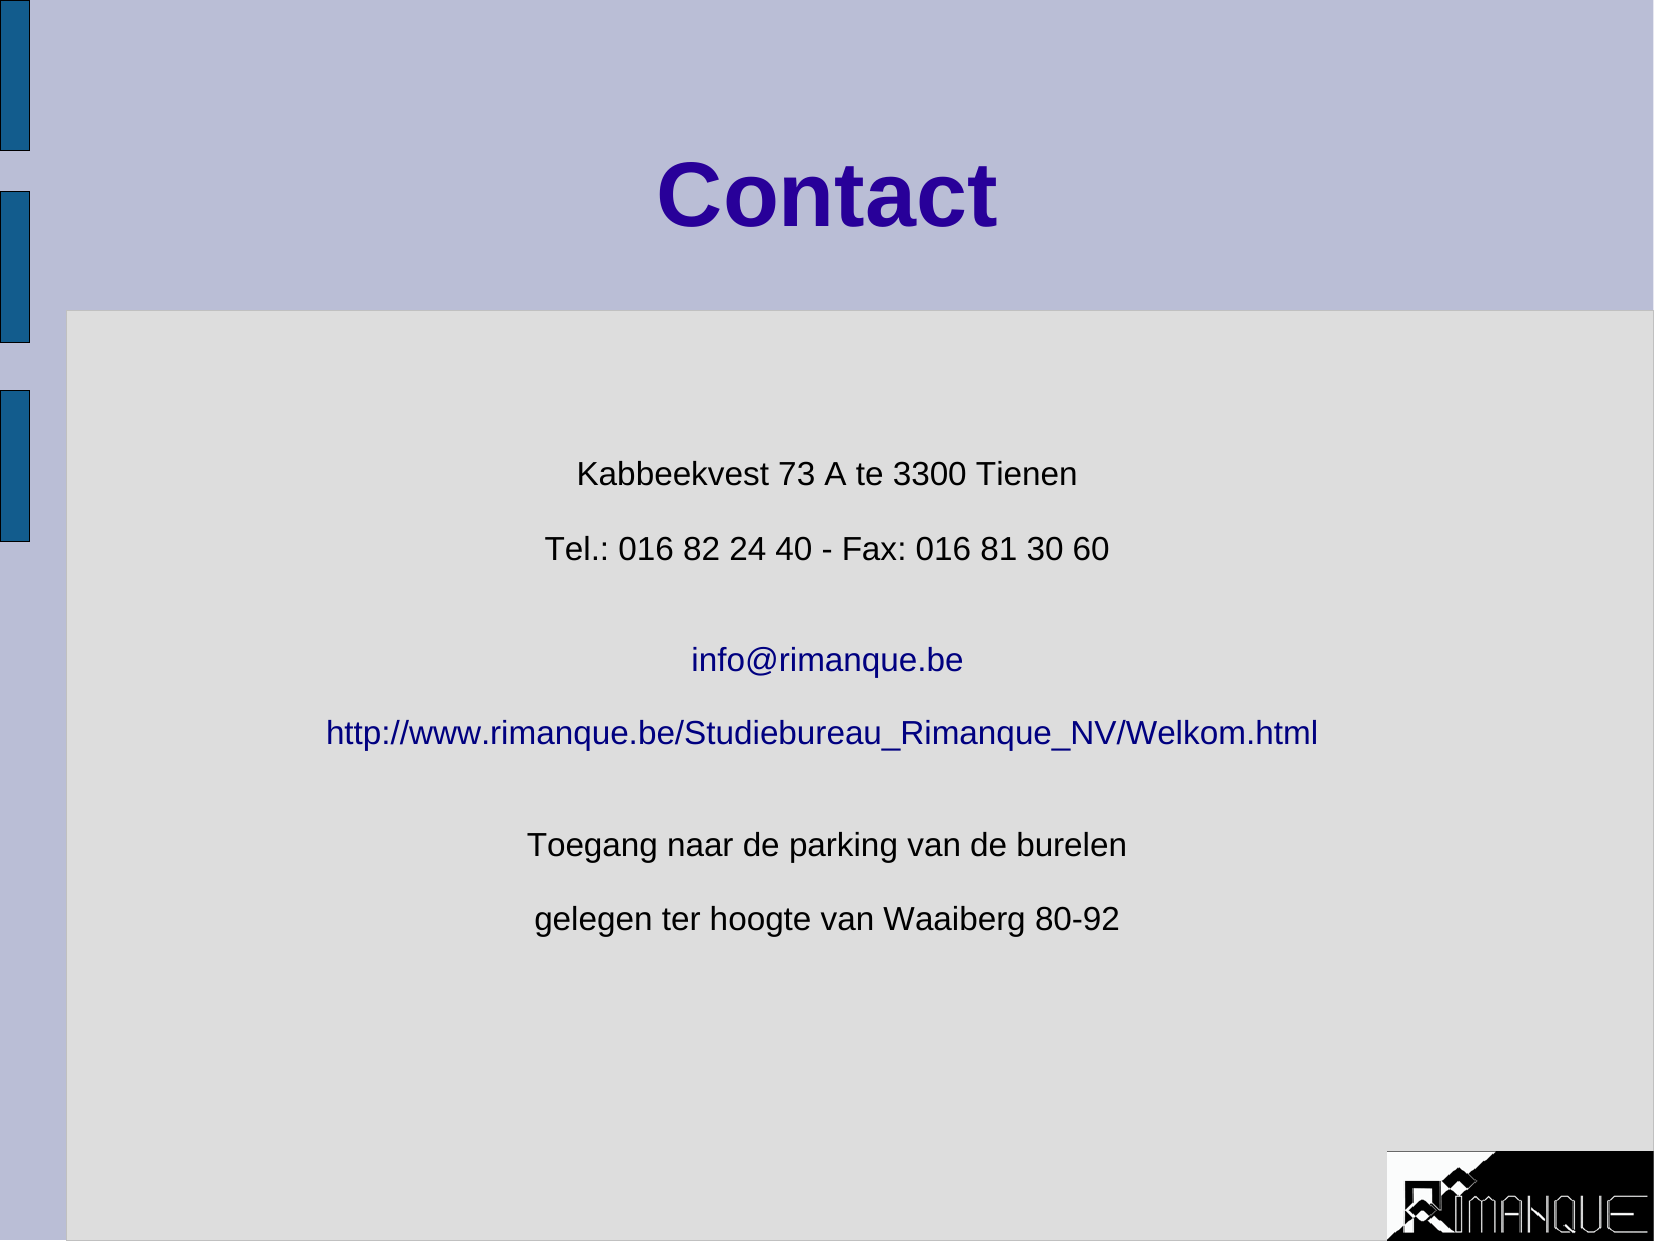

# Contact
Kabbeekvest 73 A te 3300 Tienen
Tel.: 016 82 24 40 - Fax: 016 81 30 60
info@rimanque.be
http://www.rimanque.be/Studiebureau_Rimanque_NV/Welkom.html
Toegang naar de parking van de burelen
gelegen ter hoogte van Waaiberg 80-92